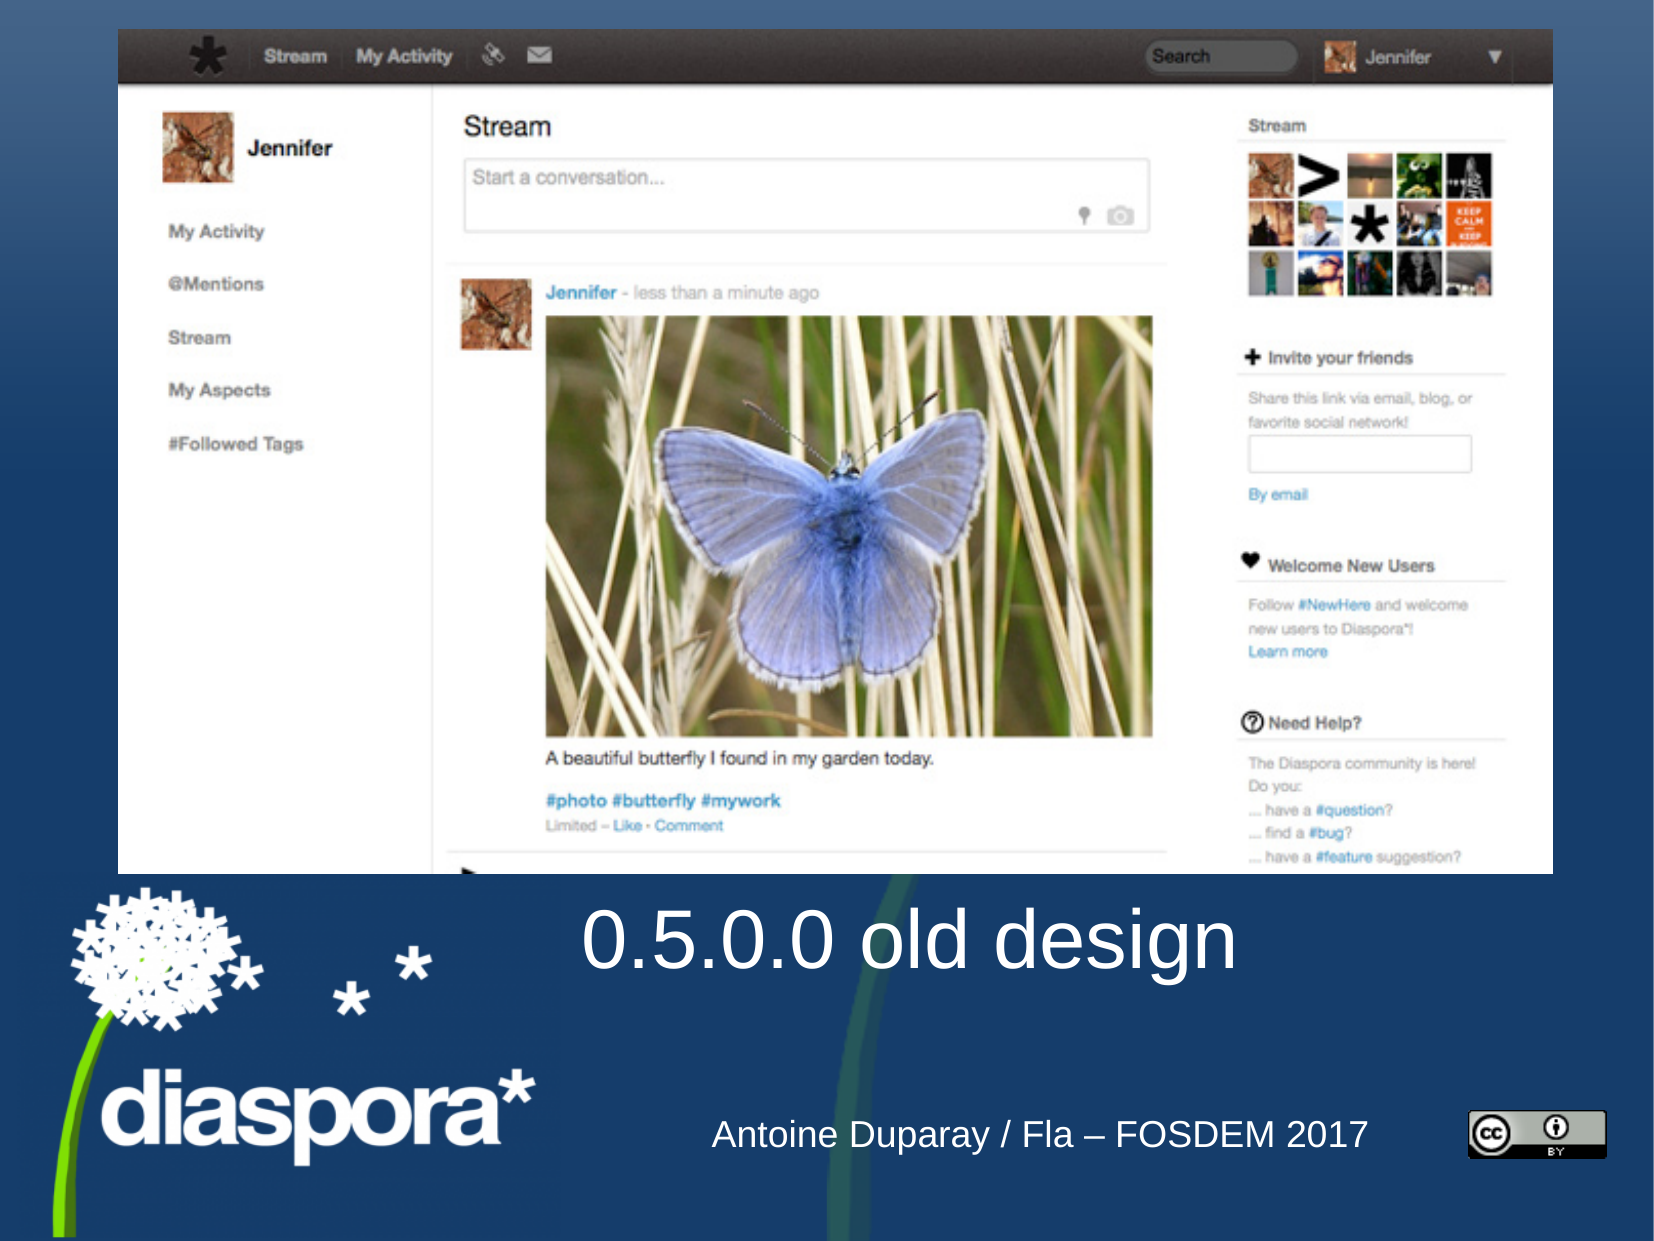

0.5.0.0 old design
Antoine Duparay / Fla – FOSDEM 2017